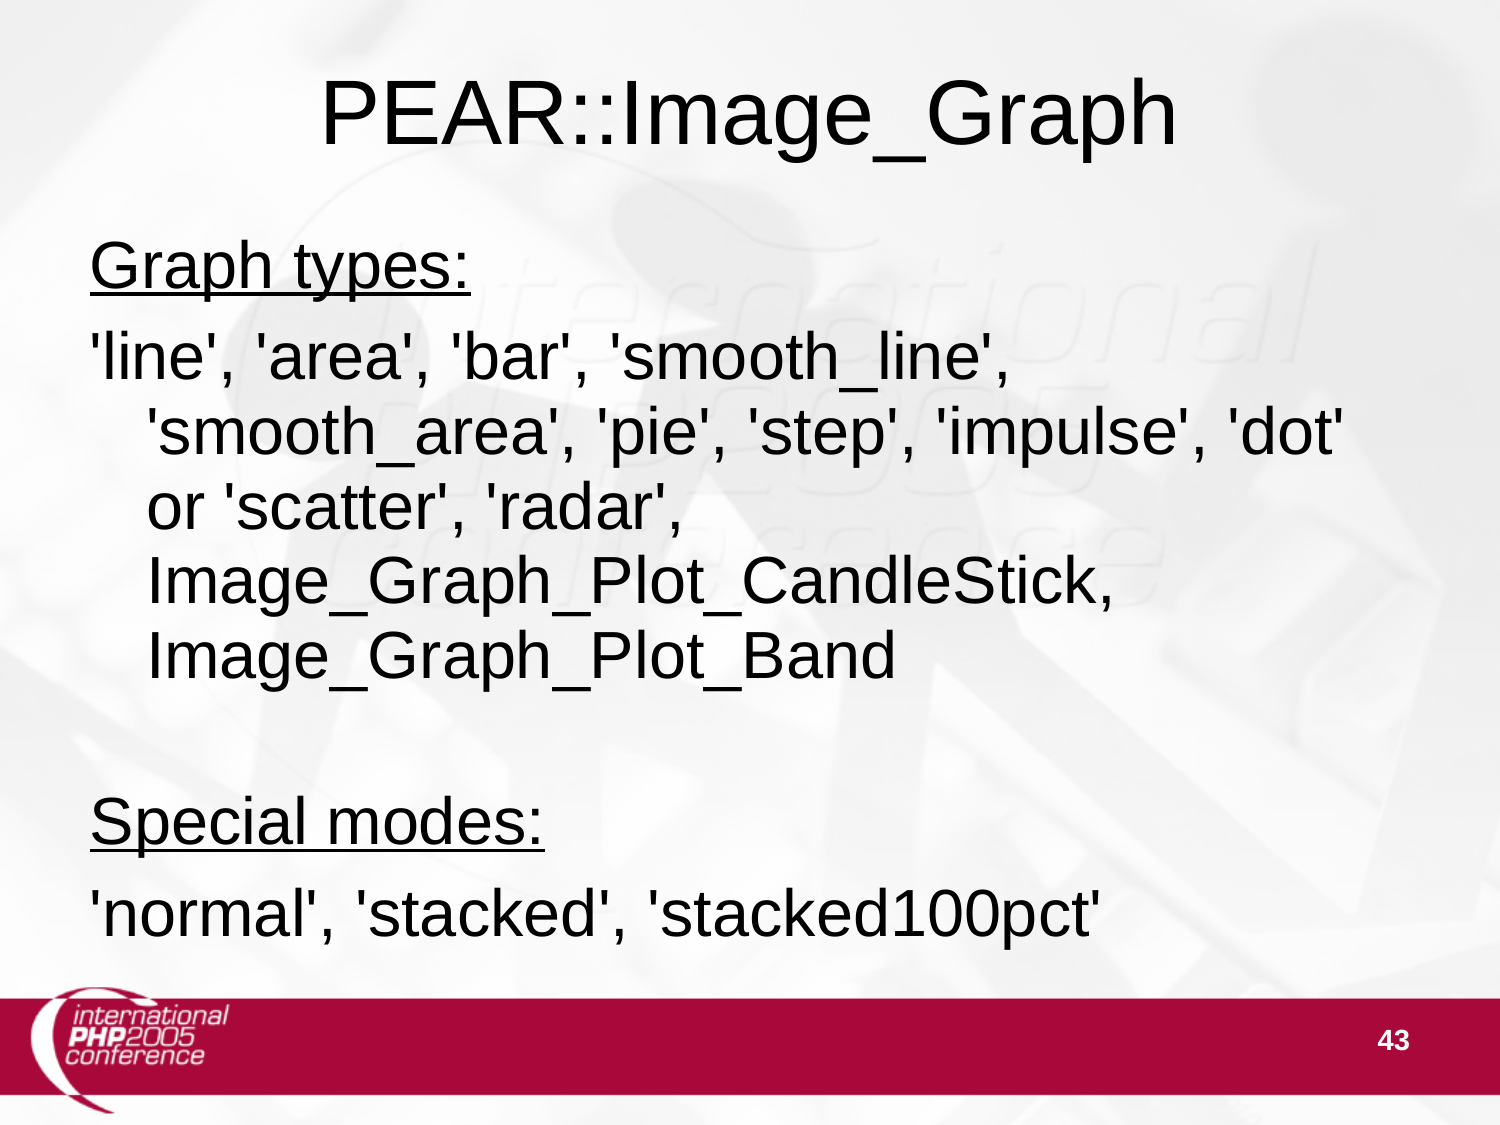

# PEAR::Image_Graph
Graph types:
'line', 'area', 'bar', 'smooth_line', 'smooth_area', 'pie', 'step', 'impulse', 'dot' or 'scatter', 'radar', Image_Graph_Plot_CandleStick, Image_Graph_Plot_Band
Special modes:
'normal', 'stacked', 'stacked100pct'
43